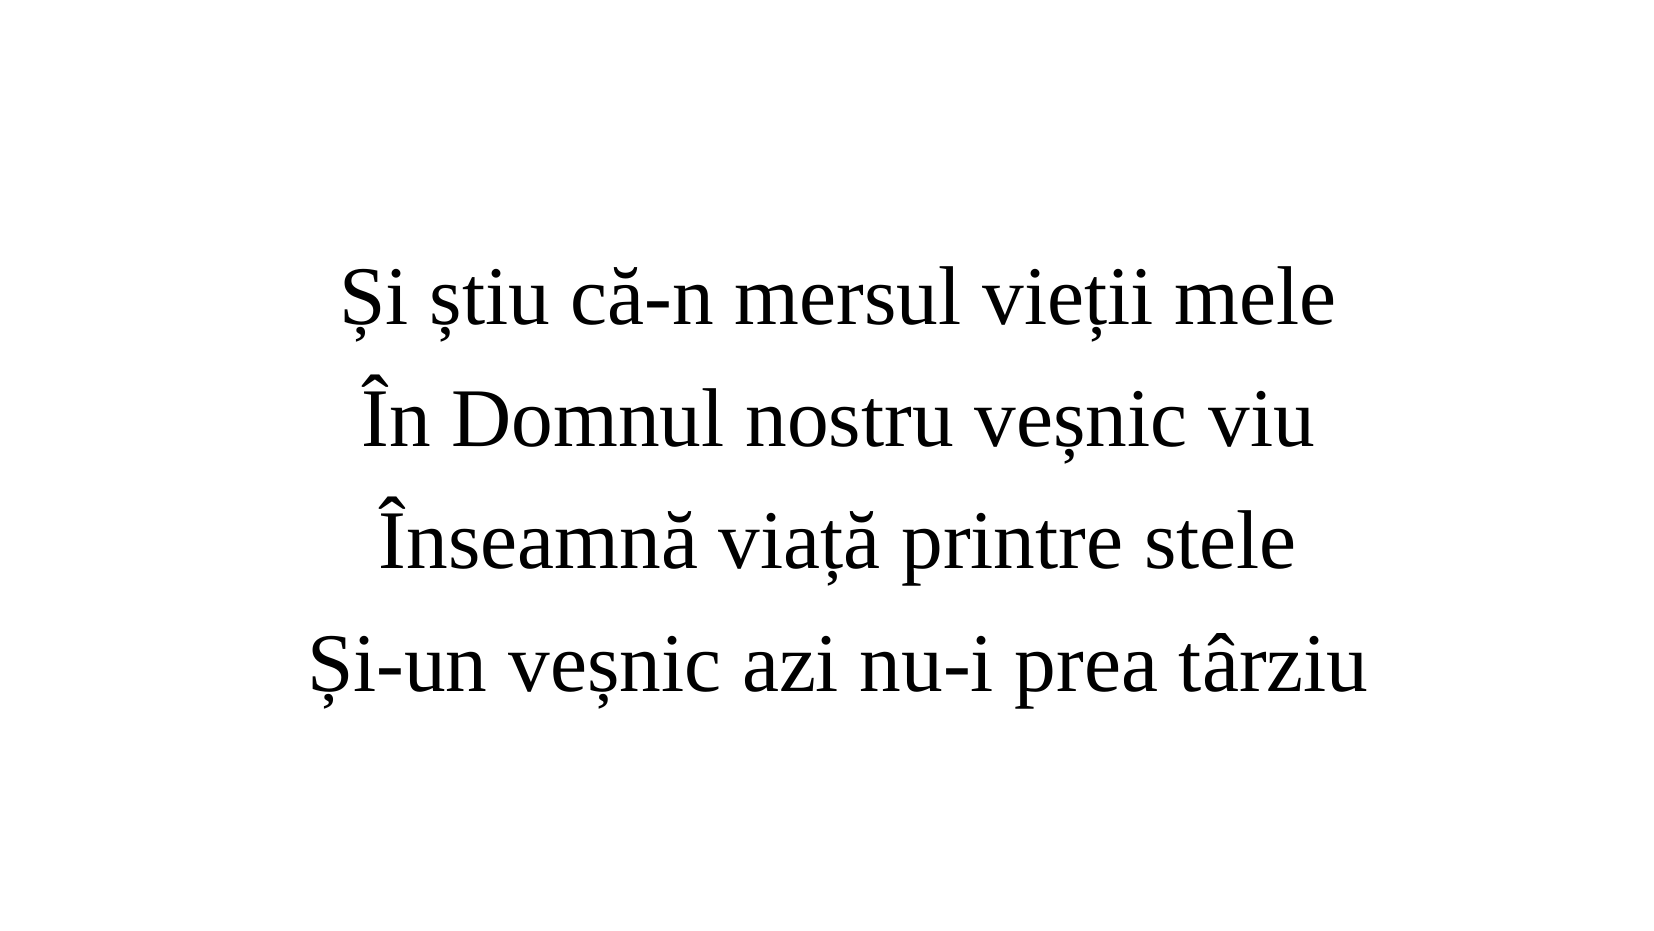

# Și știu că-n mersul vieții mele
În Domnul nostru veșnic viu
Înseamnă viață printre stele
Și-un veșnic azi nu-i prea târziu